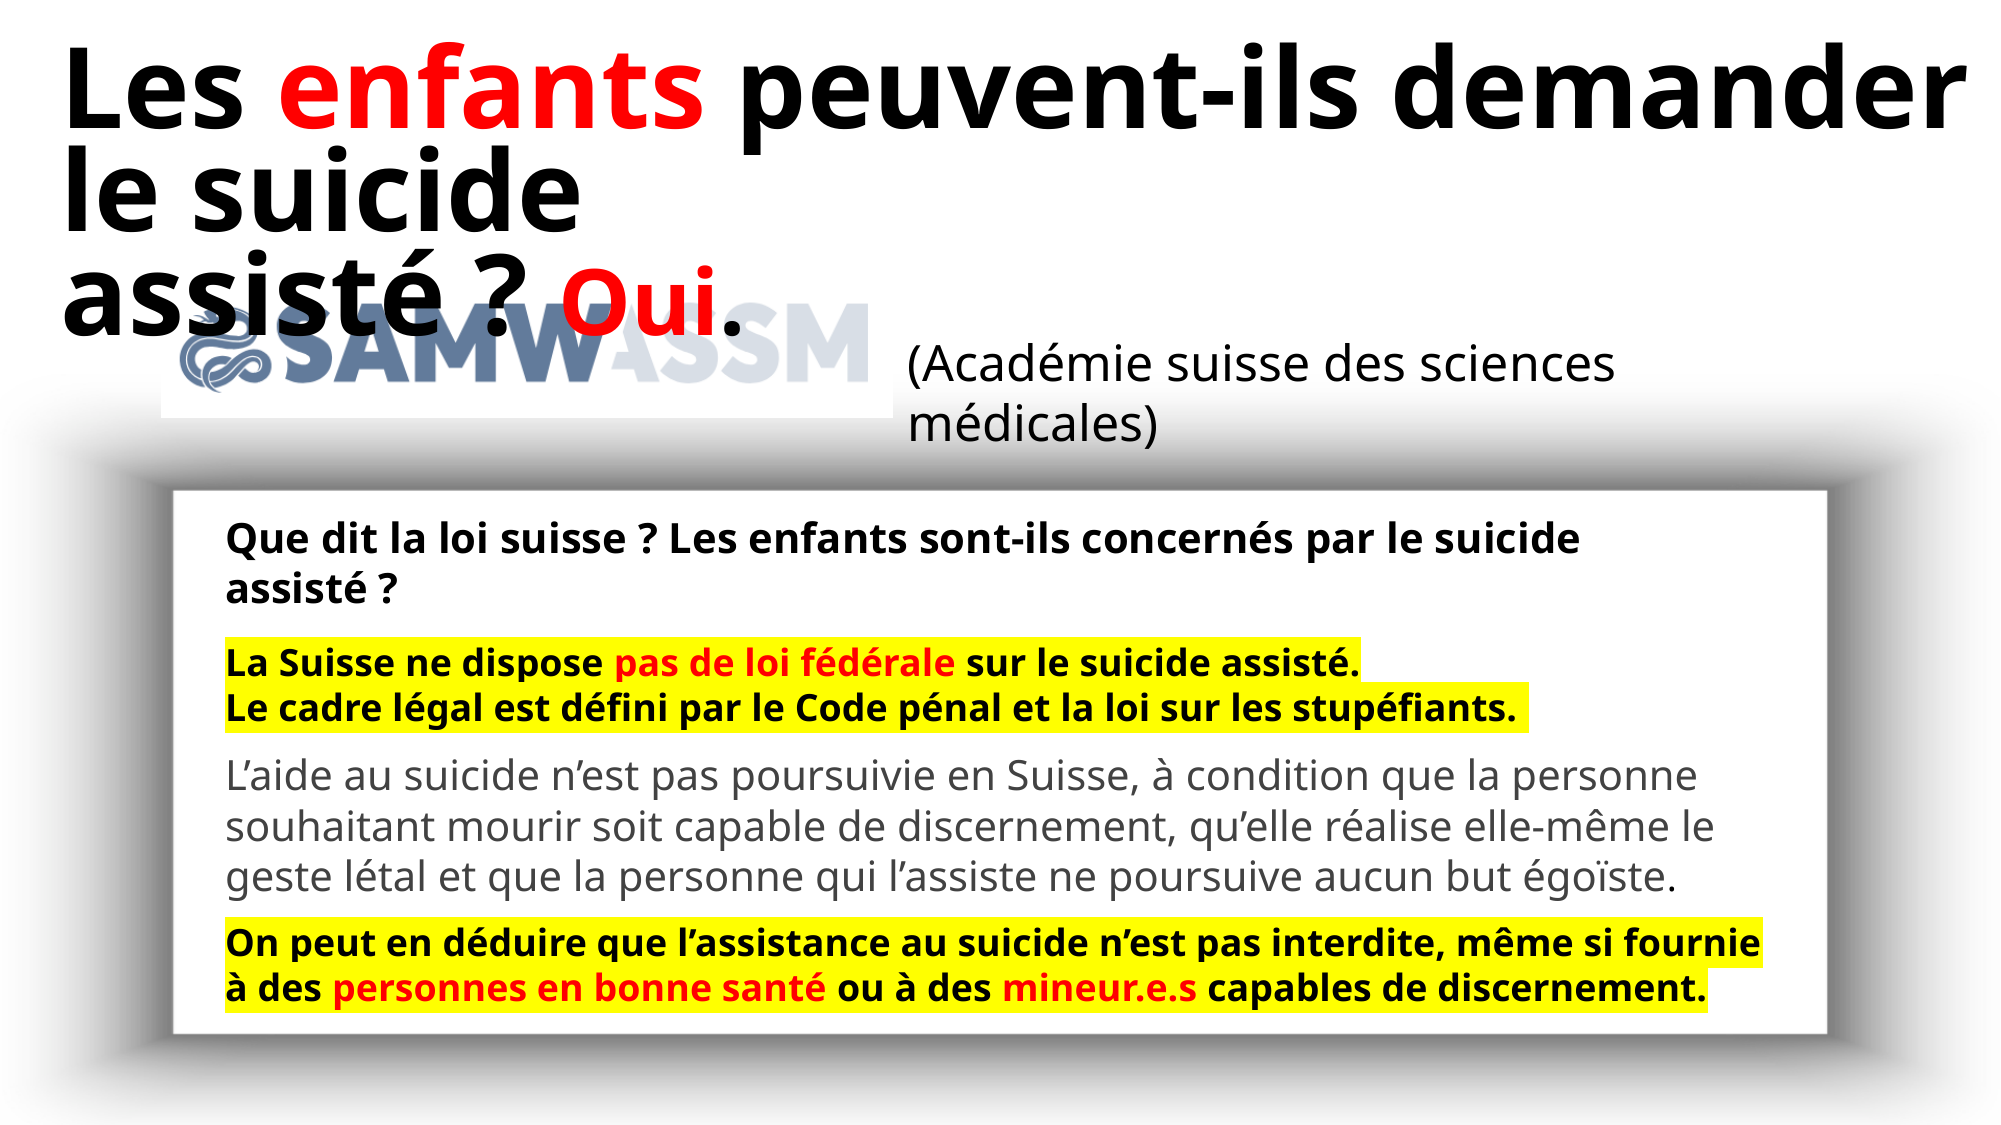

Les enfants peuvent-ils demander le suicide
assisté ? Oui.
(Académie suisse des sciences médicales)
Que dit la loi suisse ? Les enfants sont-ils concernés par le suicide assisté ?
La Suisse ne dispose pas de loi fédérale sur le suicide assisté.
Le cadre légal est défini par le Code pénal et la loi sur les stupéfiants.
L’aide au suicide n’est pas poursuivie en Suisse, à condition que la personne souhaitant mourir soit capable de discernement, qu’elle réalise elle-même le geste létal et que la personne qui l’assiste ne poursuive aucun but égoïste.
On peut en déduire que l’assistance au suicide n’est pas interdite, même si fournie à des personnes en bonne santé ou à des mineur.e.s capables de discernement.